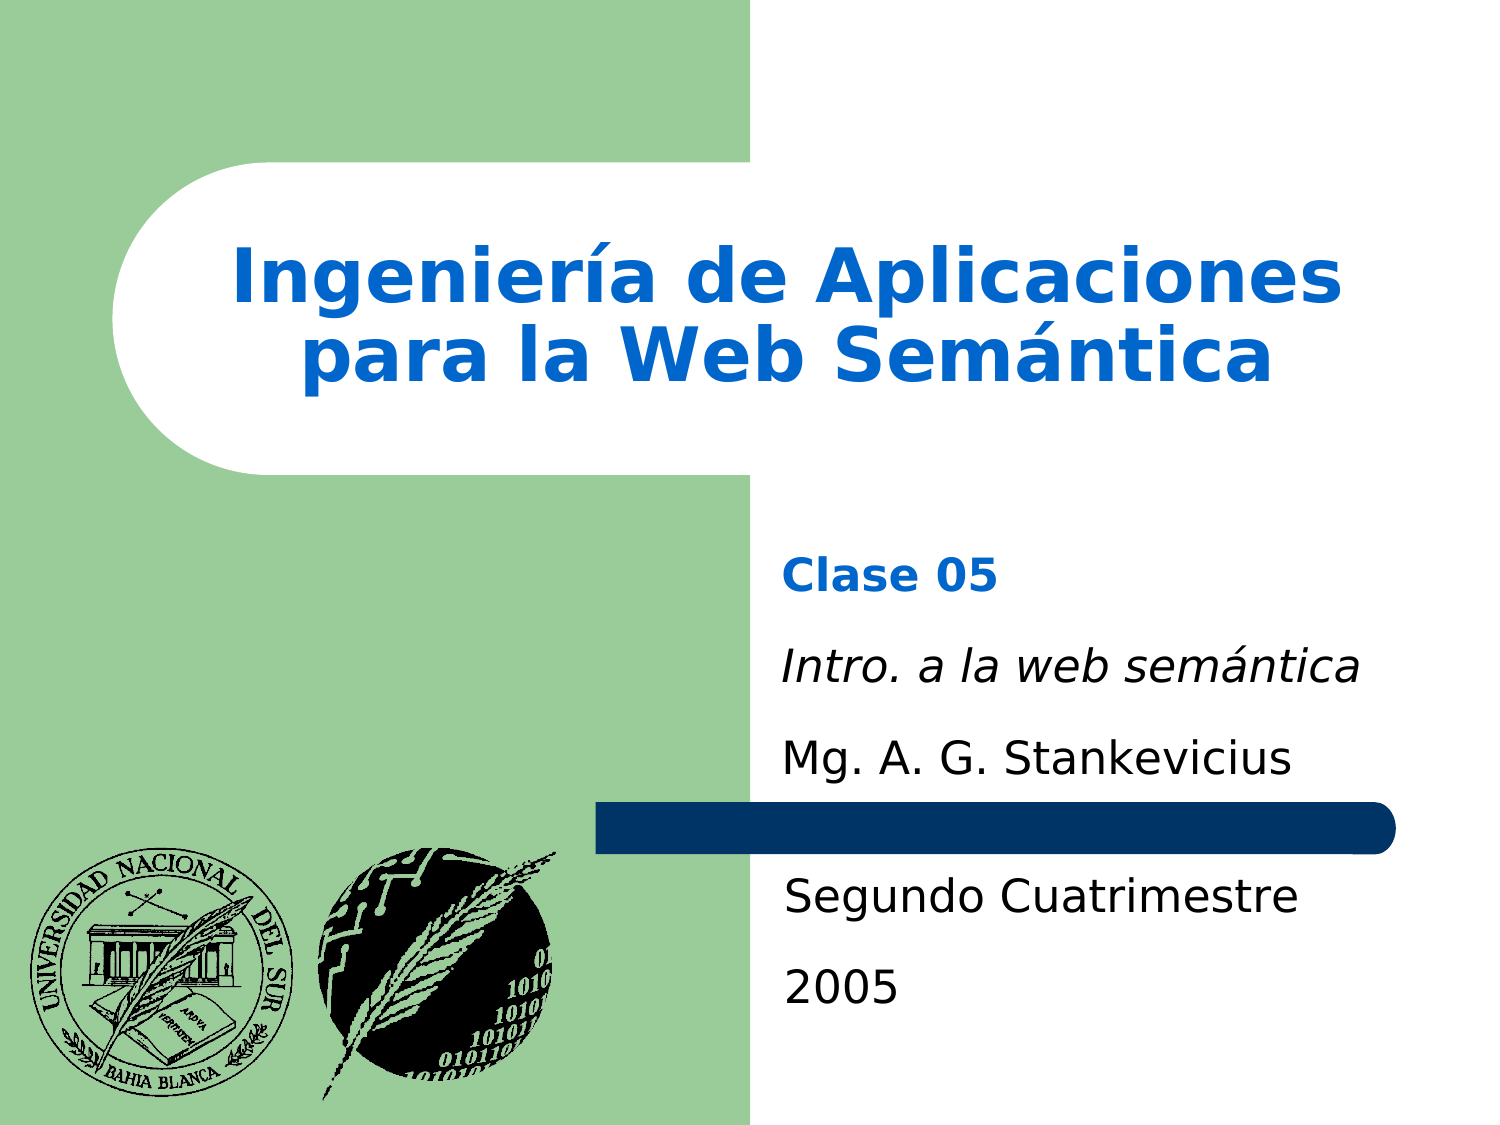

# Ingeniería de Aplicaciones para la Web Semántica
Clase 05
Intro. a la web semántica
Mg. A. G. Stankevicius
Segundo Cuatrimestre
2005